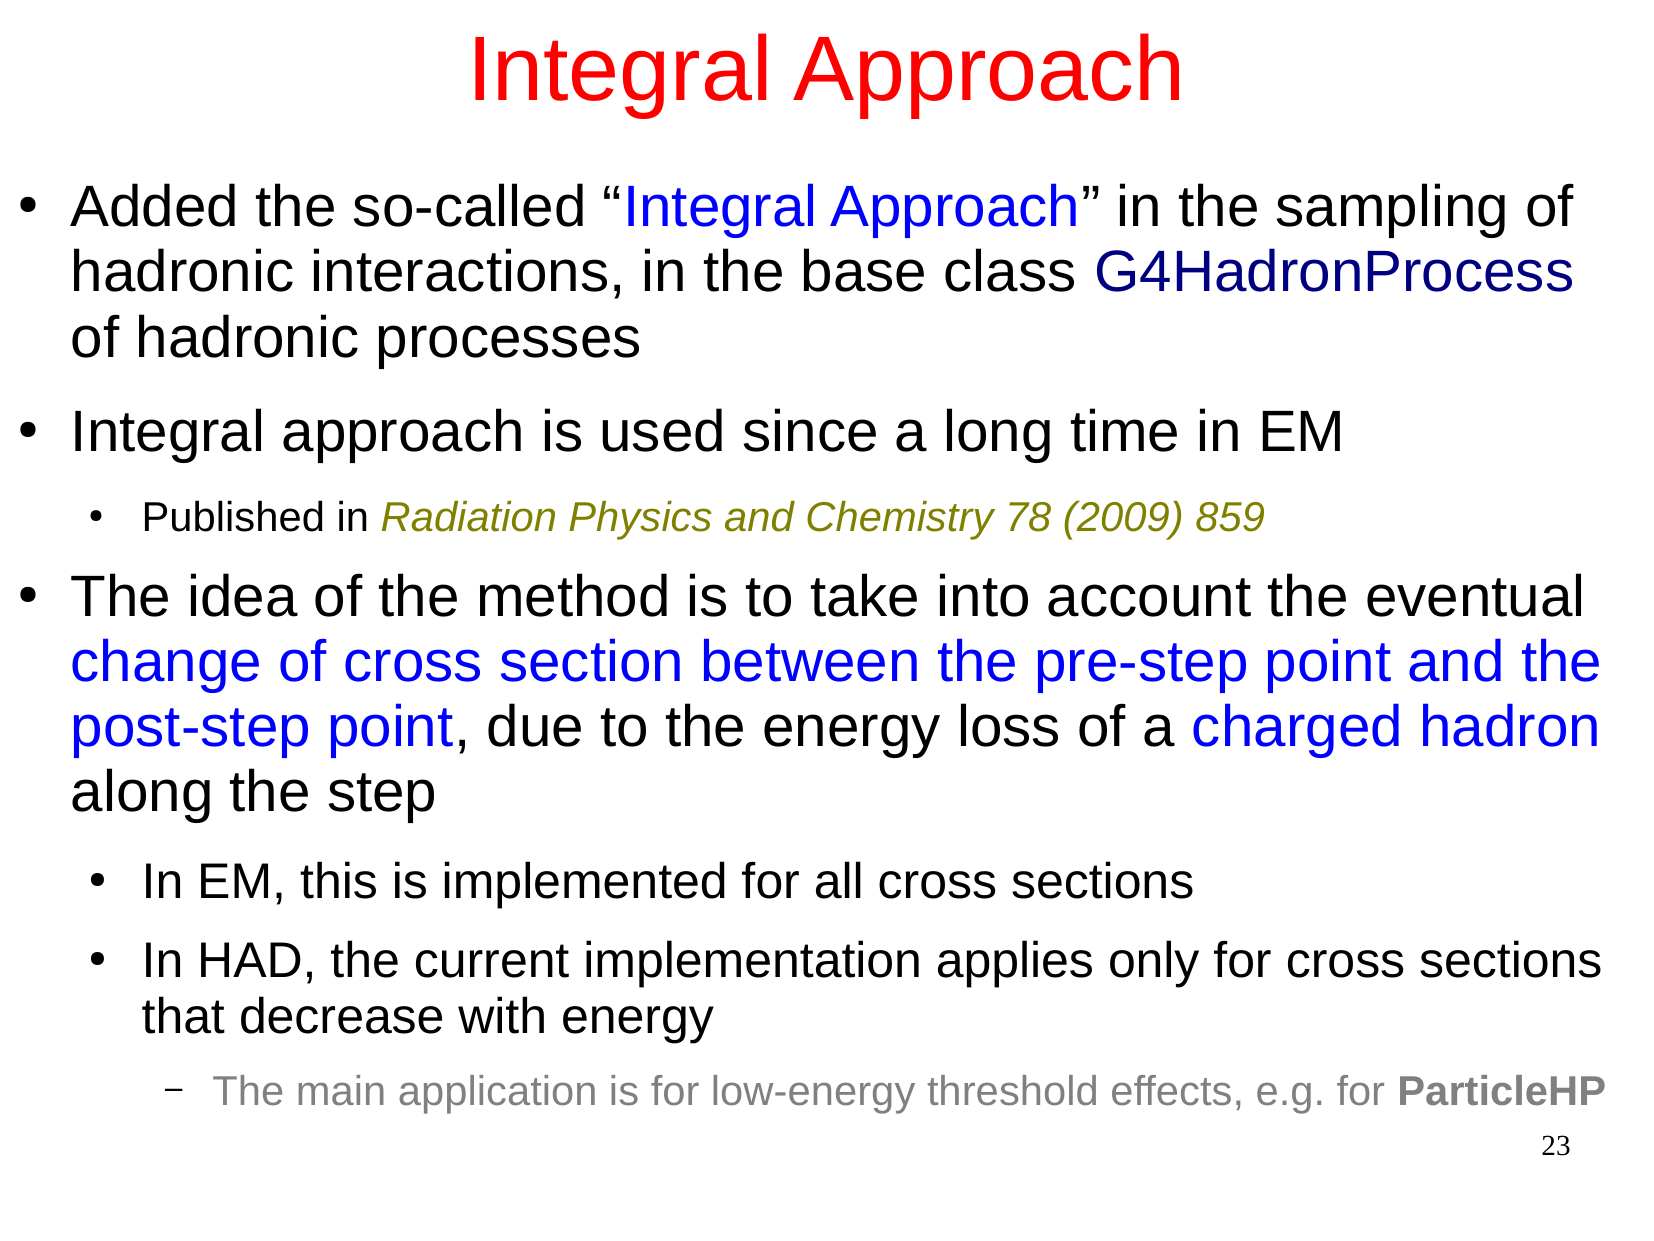

# Integral Approach
Added the so-called “Integral Approach” in the sampling of hadronic interactions, in the base class G4HadronProcess
of hadronic processes
Integral approach is used since a long time in EM
Published in Radiation Physics and Chemistry 78 (2009) 859
The idea of the method is to take into account the eventual change of cross section between the pre-step point and the post-step point, due to the energy loss of a charged hadron along the step
In EM, this is implemented for all cross sections
In HAD, the current implementation applies only for cross sections that decrease with energy
The main application is for low-energy threshold effects, e.g. for ParticleHP
23